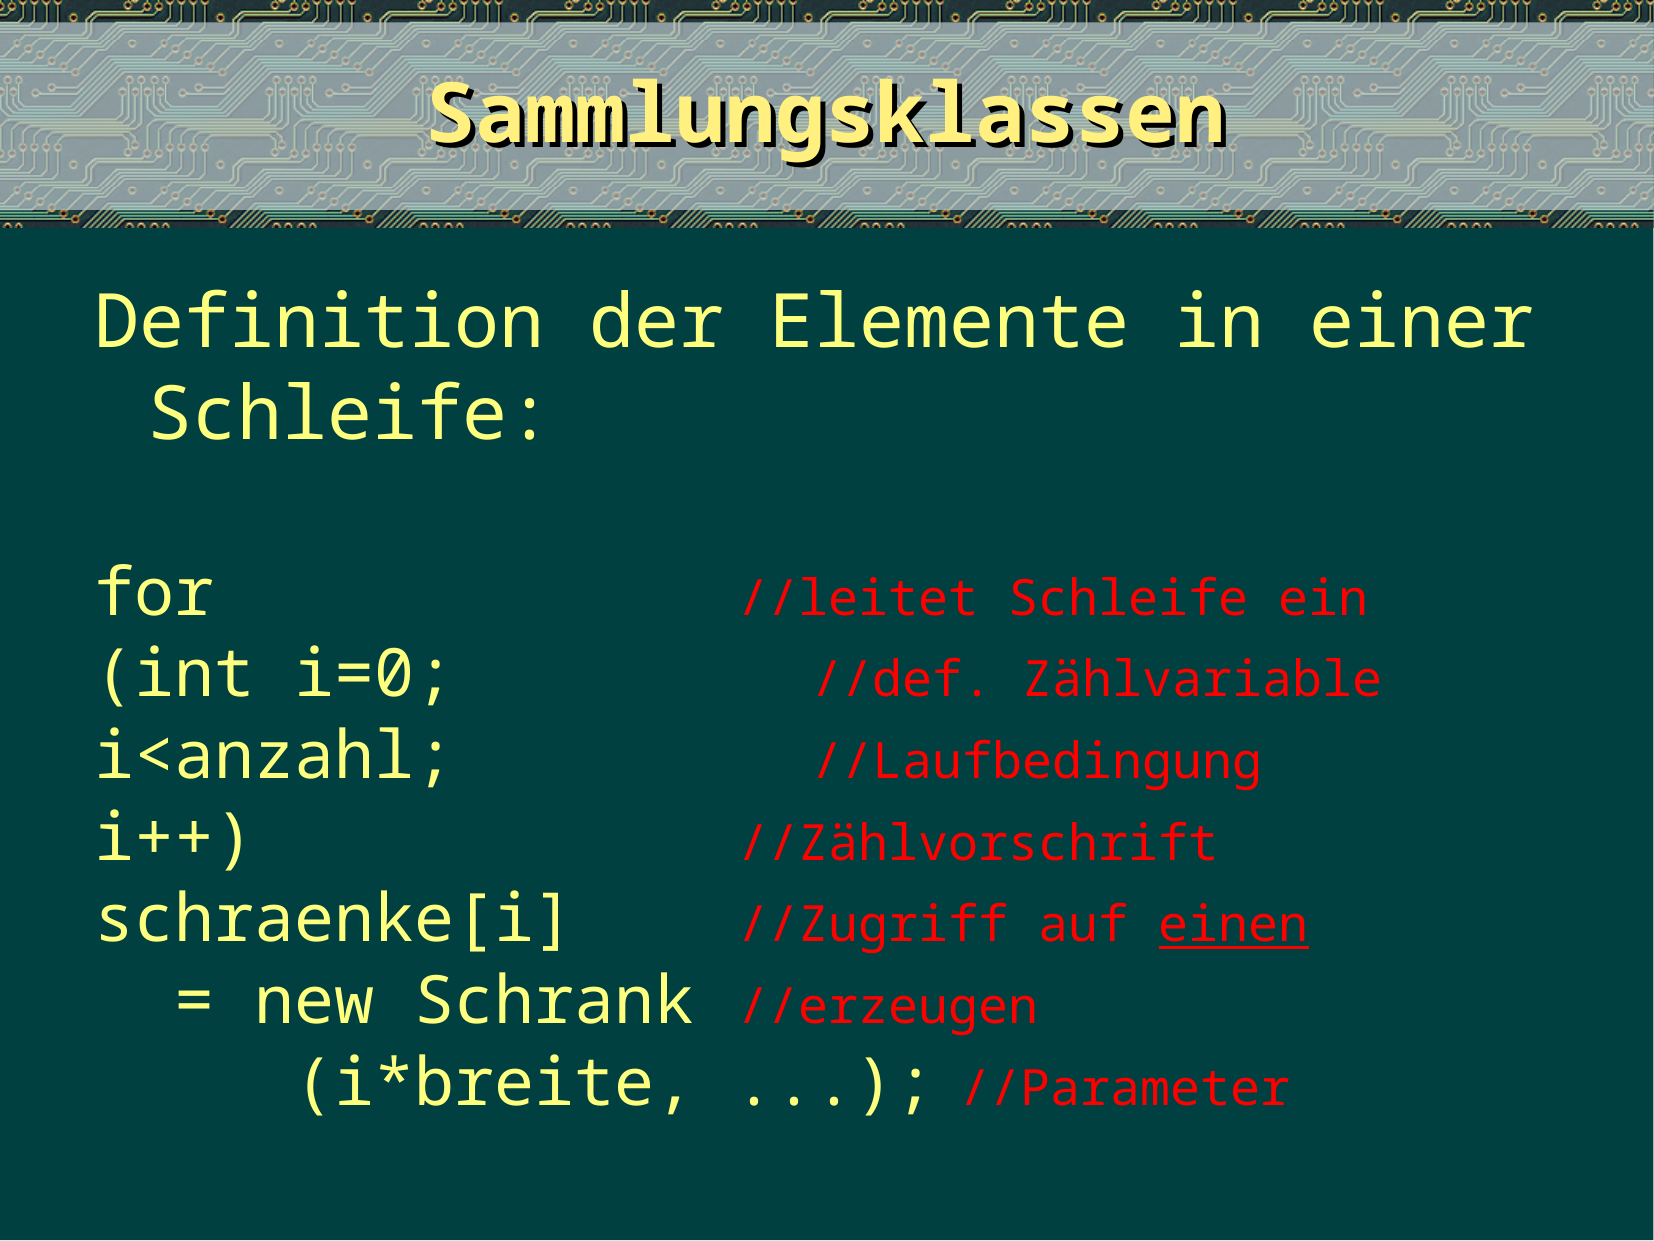

# Sammlungsklassen
Definition der Elemente in einer Schleife:
for								//leitet Schleife ein
(int i=0;					//def. Zählvariable
i<anzahl;					//Laufbedingung
i++)							//Zählvorschrift
schraenke[i]			//Zugriff auf einen
 = new Schrank	//erzeugen
 (i*breite, ...);	//Parameter